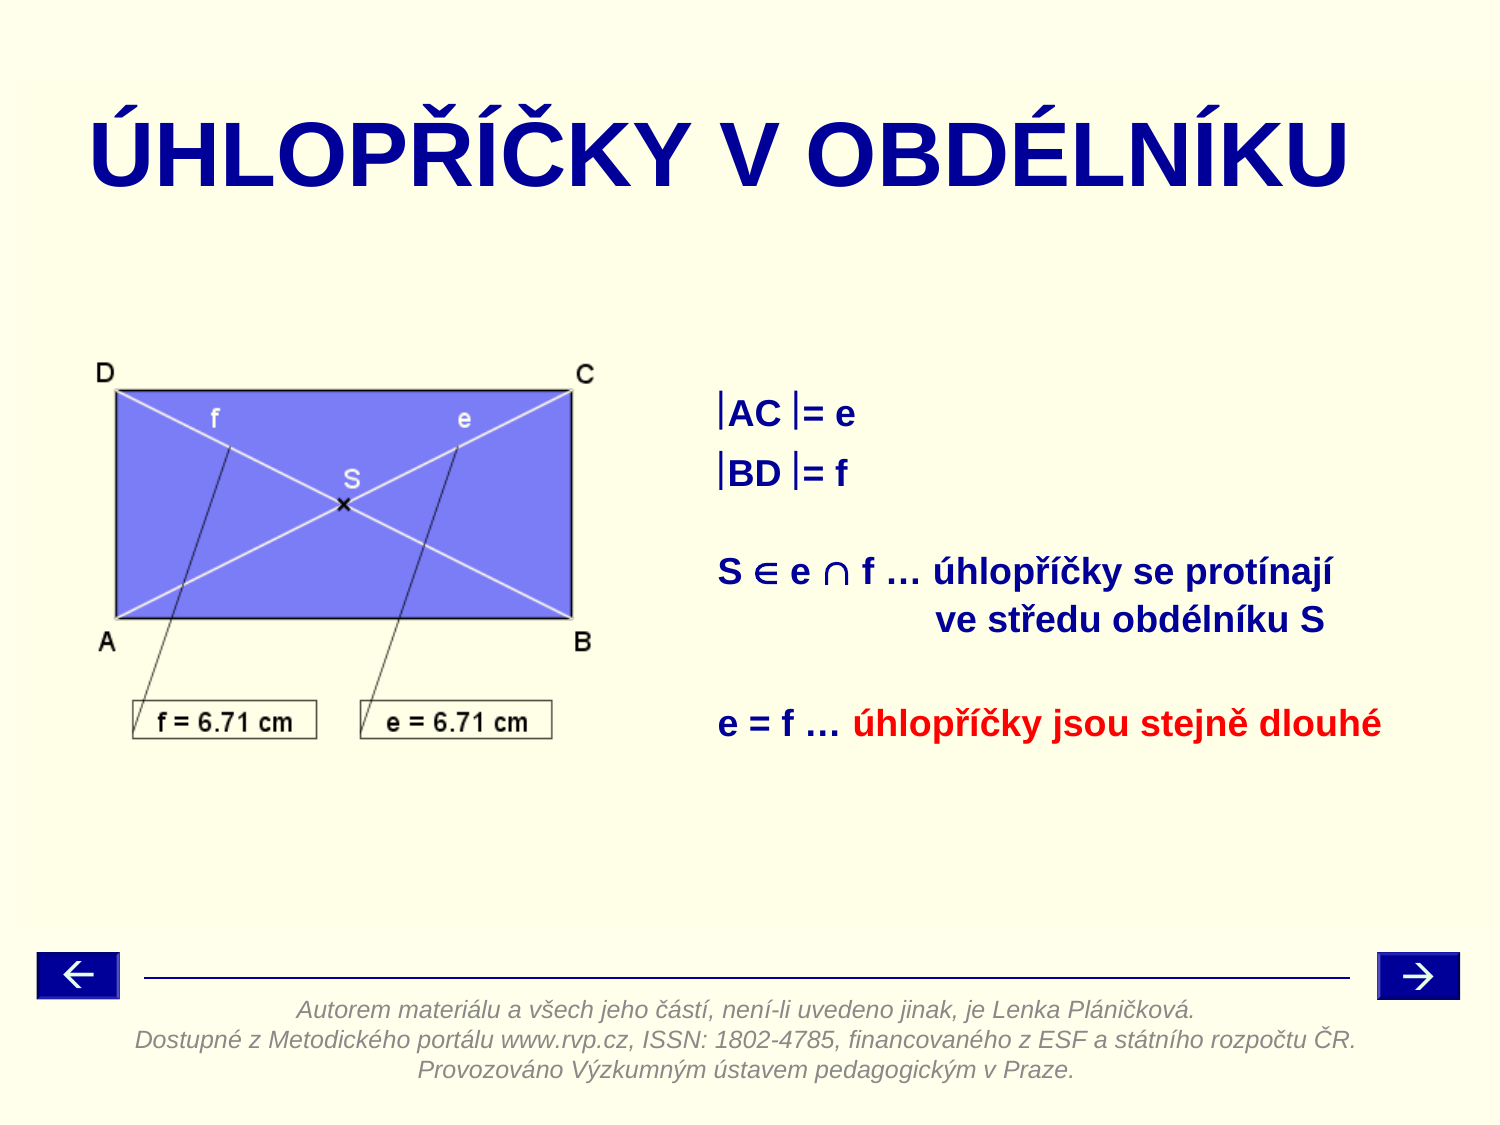

# ÚHLOPŘÍČKY V OBDÉLNÍKU
AC = e
BD = f
S  e  f … úhlopříčky se protínají
ve středu obdélníku S
e = f … úhlopříčky jsou stejně dlouhé


Autorem materiálu a všech jeho částí, není-li uvedeno jinak, je Lenka Pláničková.
Dostupné z Metodického portálu www.rvp.cz, ISSN: 1802-4785, financovaného z ESF a státního rozpočtu ČR.
Provozováno Výzkumným ústavem pedagogickým v Praze.